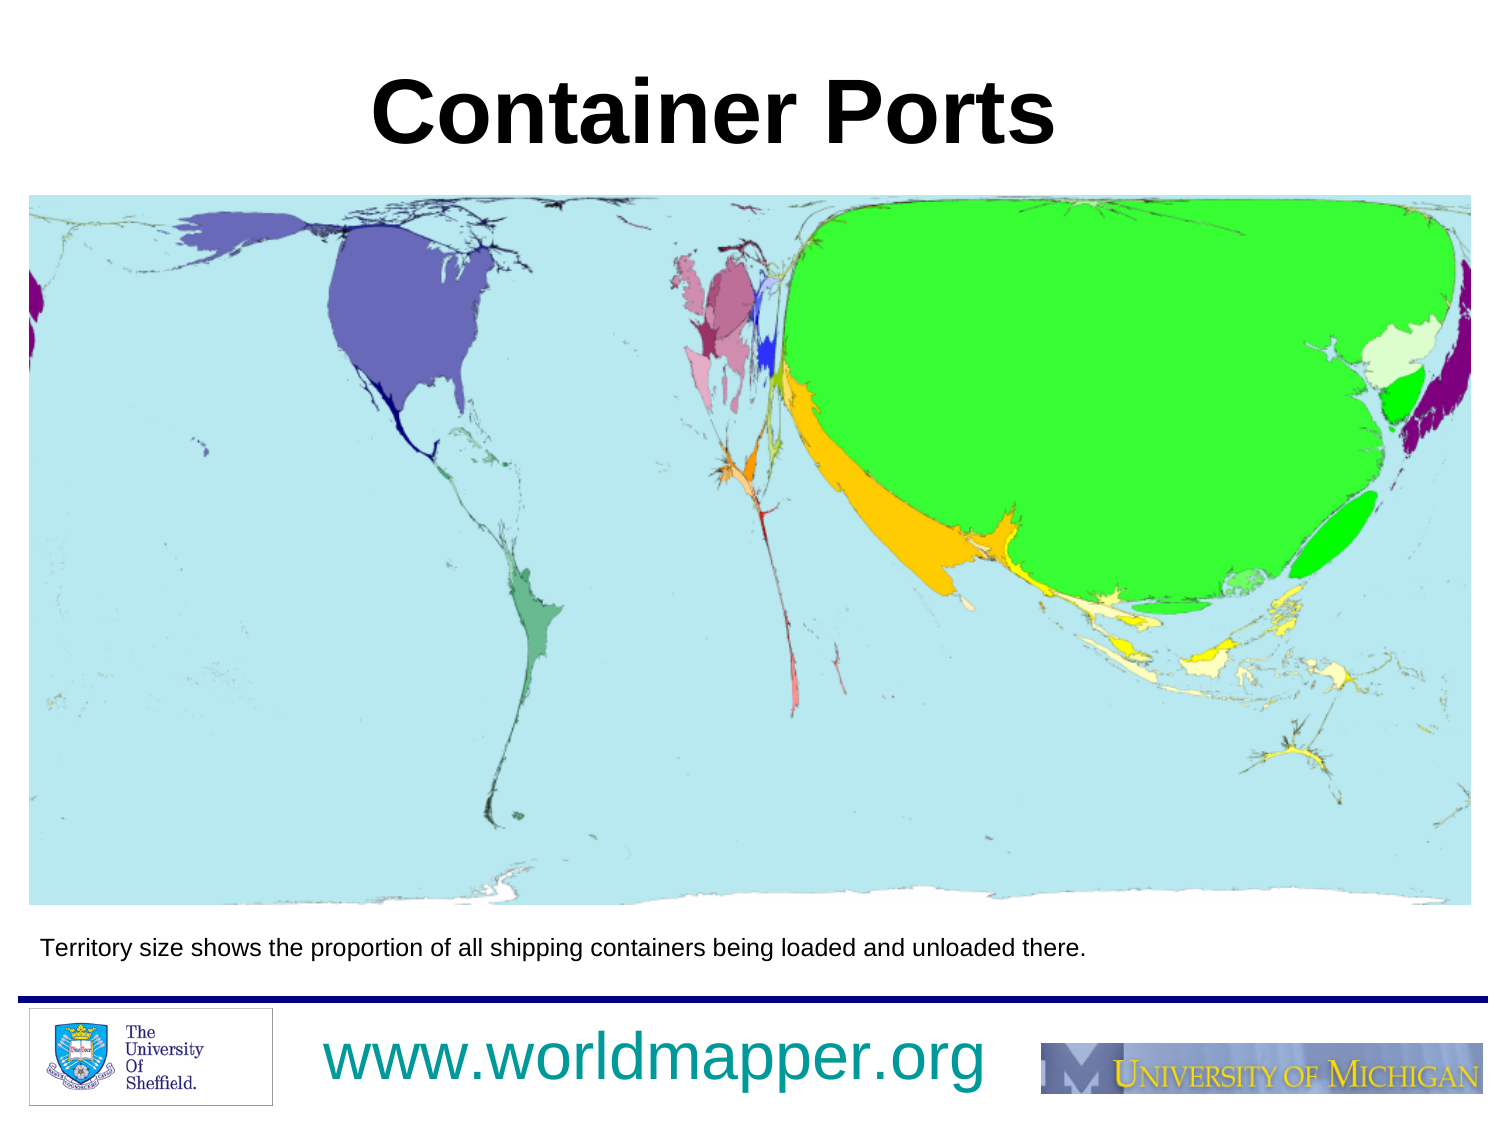

# Container Ports
Territory size shows the proportion of all shipping containers being loaded and unloaded there.